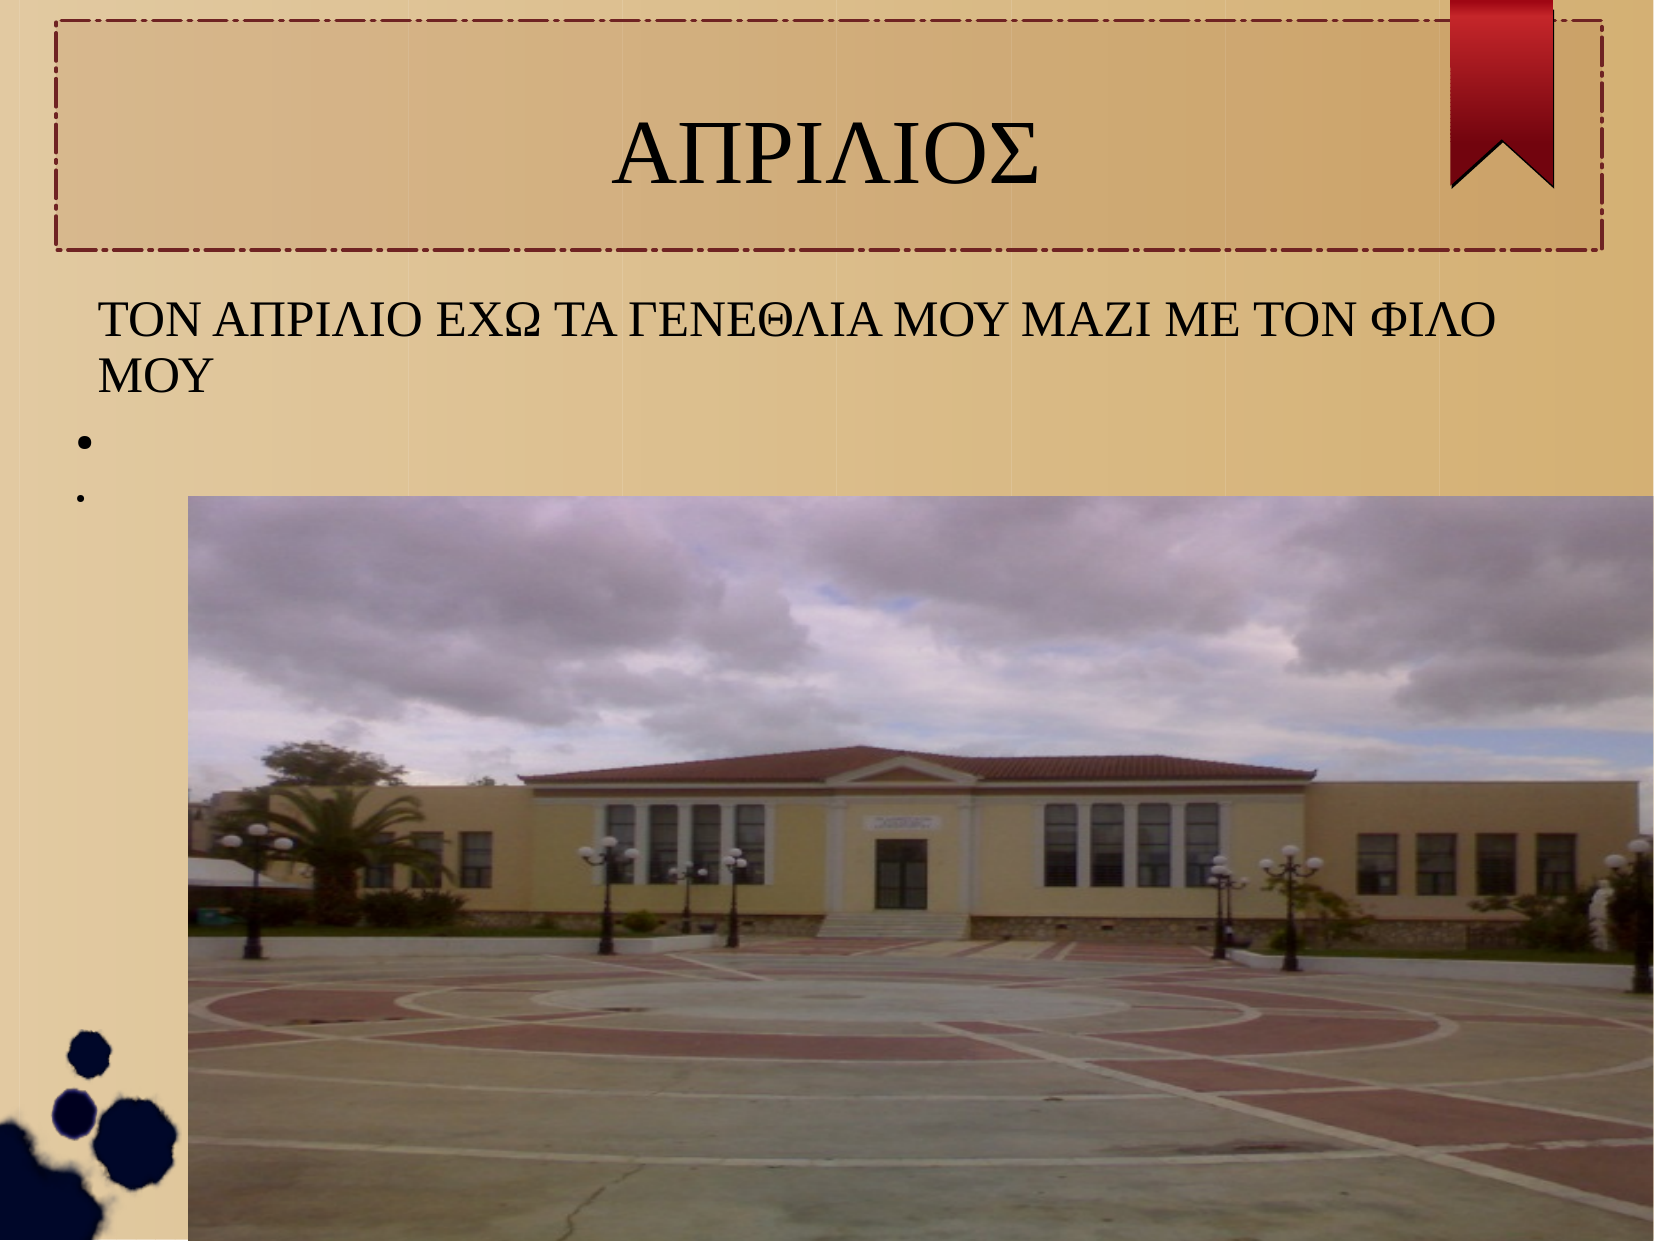

# ΑΠΡΙΛΙΟΣ
ΤΟΝ ΑΠΡΙΛΙΟ ΕΧΩ ΤΑ ΓΕΝΕΘΛΙΑ ΜΟΥ ΜΑΖΙ ΜΕ ΤΟΝ ΦΙΛΟ ΜΟΥ